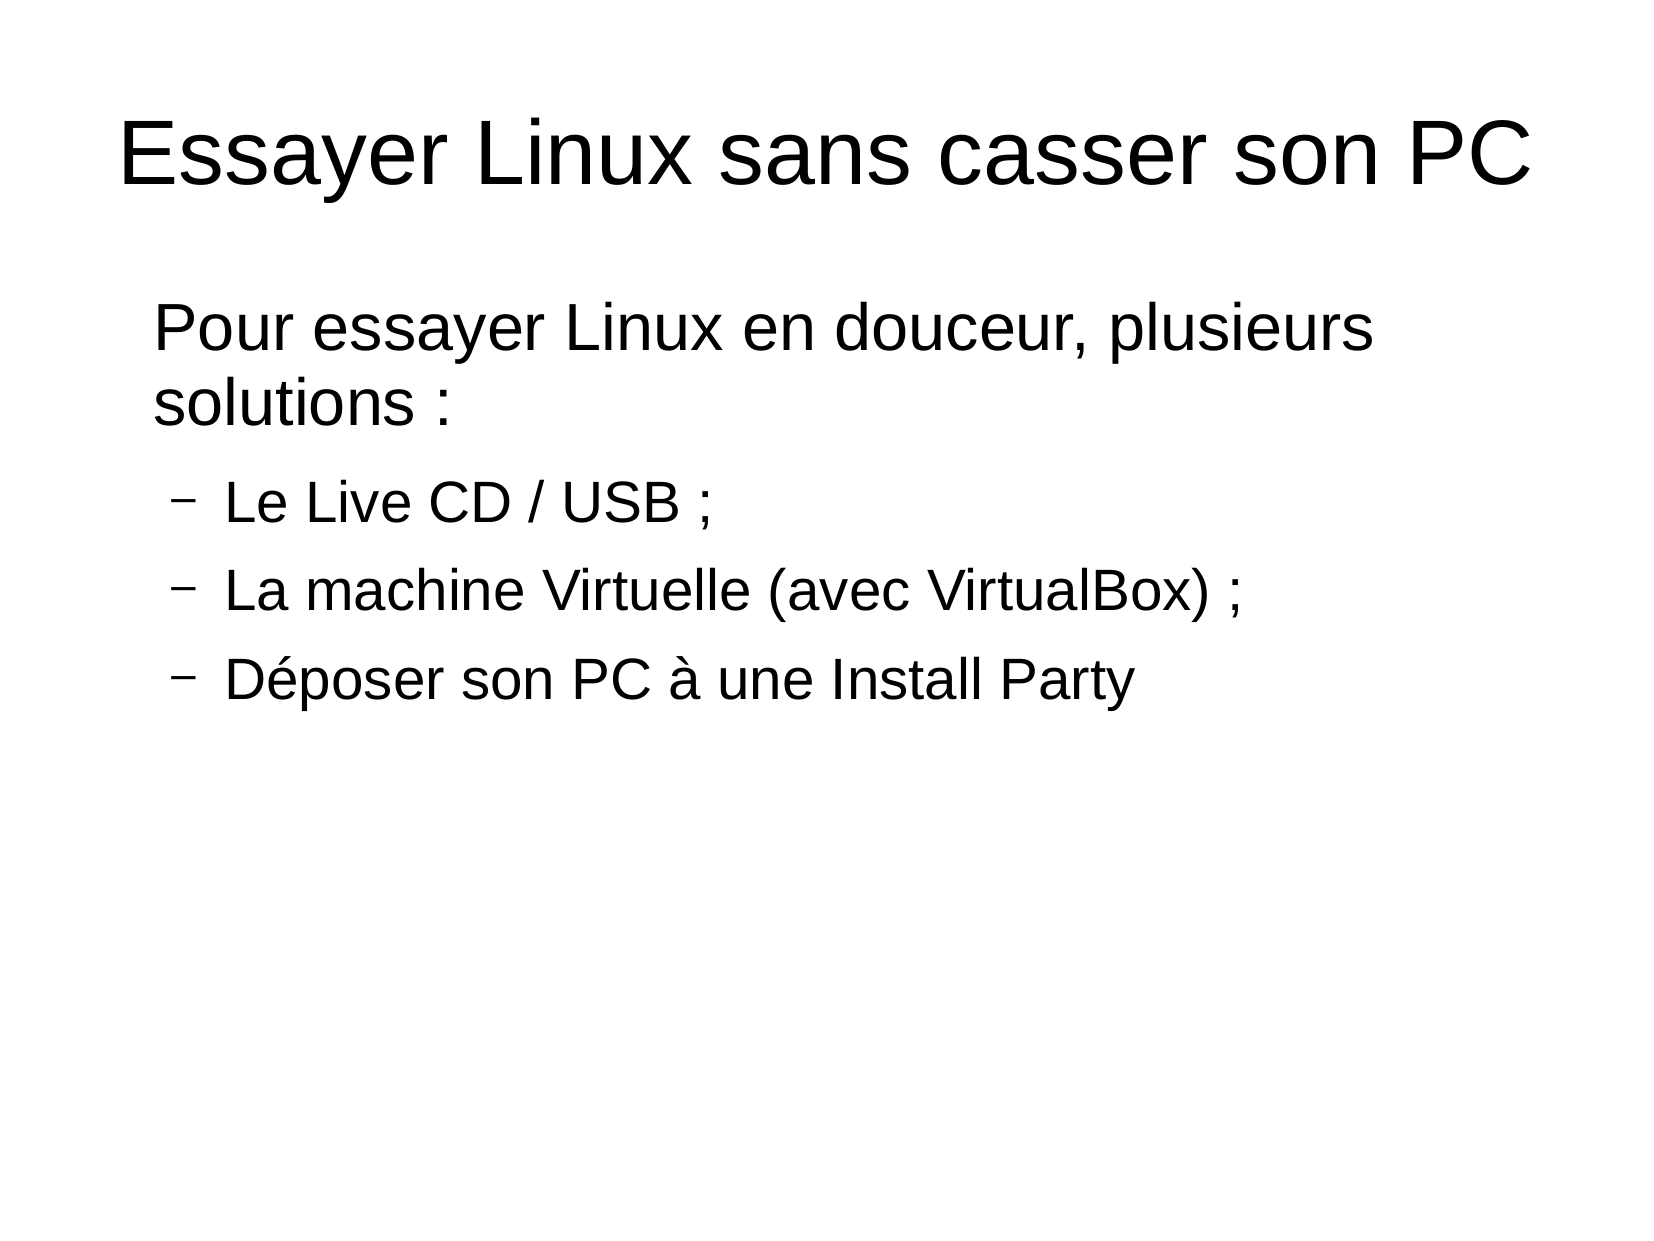

# Essayer Linux sans casser son PC
Pour essayer Linux en douceur, plusieurs solutions :
Le Live CD / USB ;
La machine Virtuelle (avec VirtualBox) ;
Déposer son PC à une Install Party